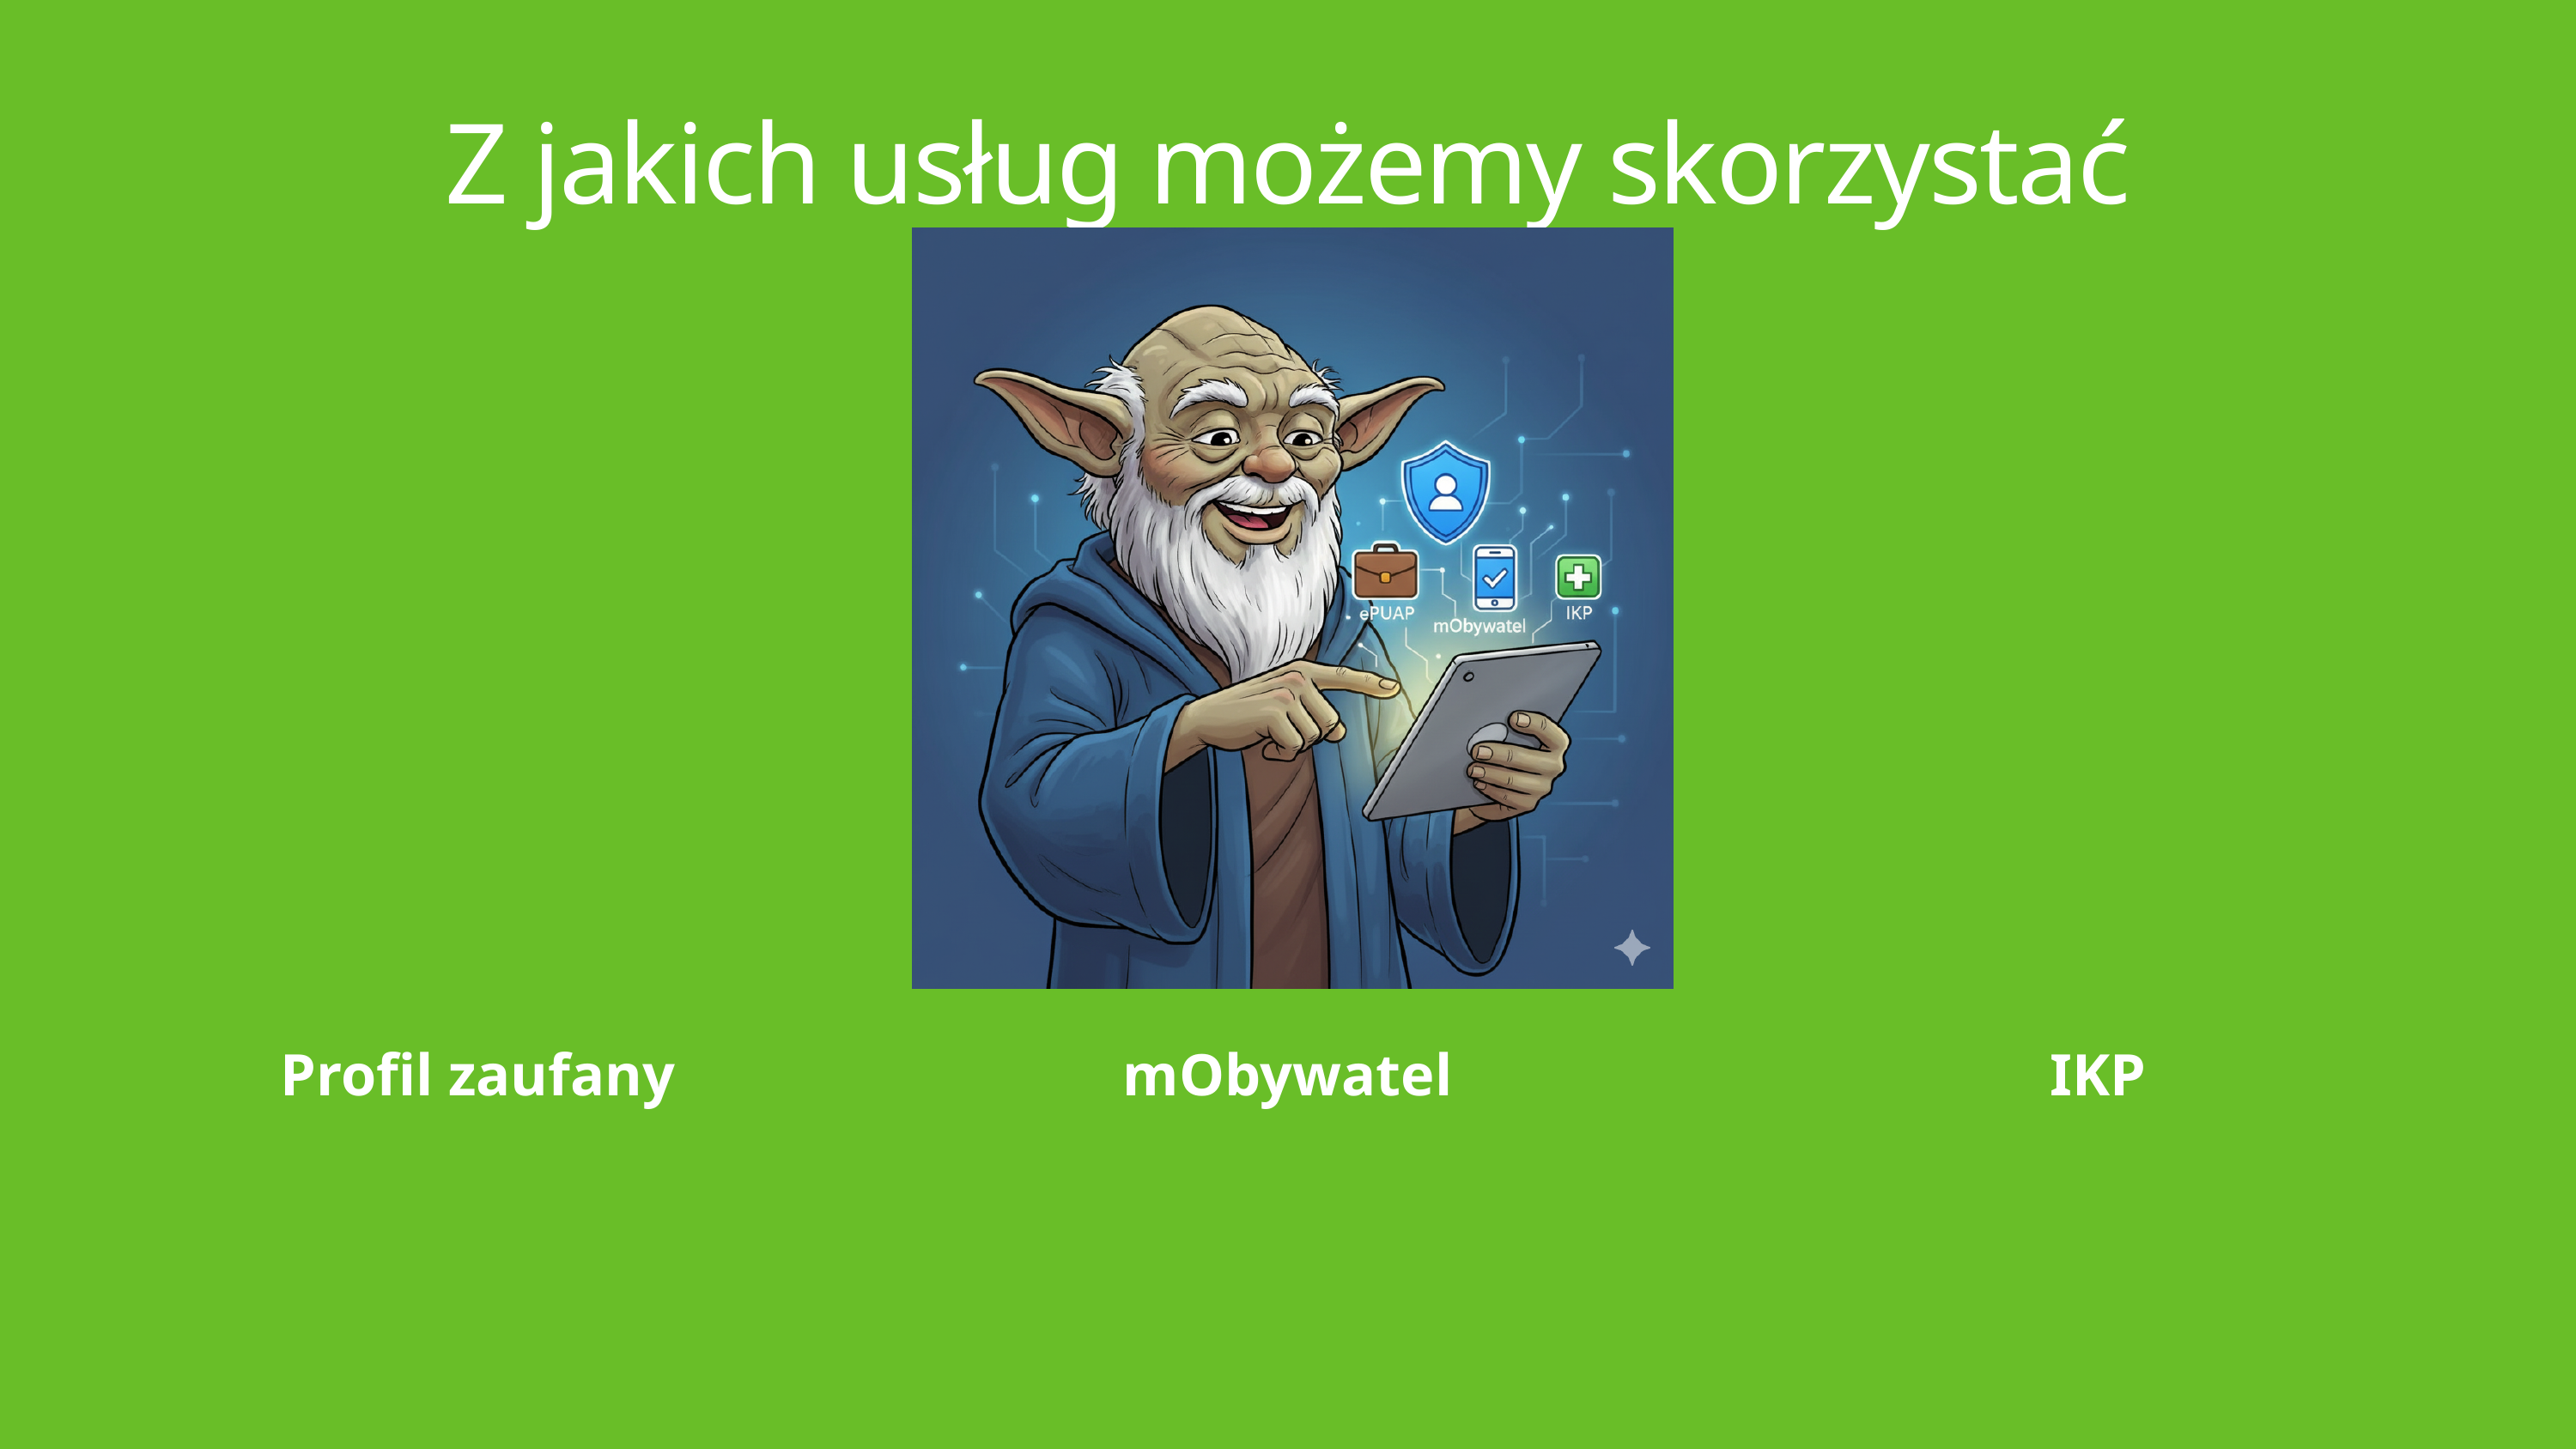

Z jakich usług możemy skorzystać
Profil zaufany
mObywatel
IKP